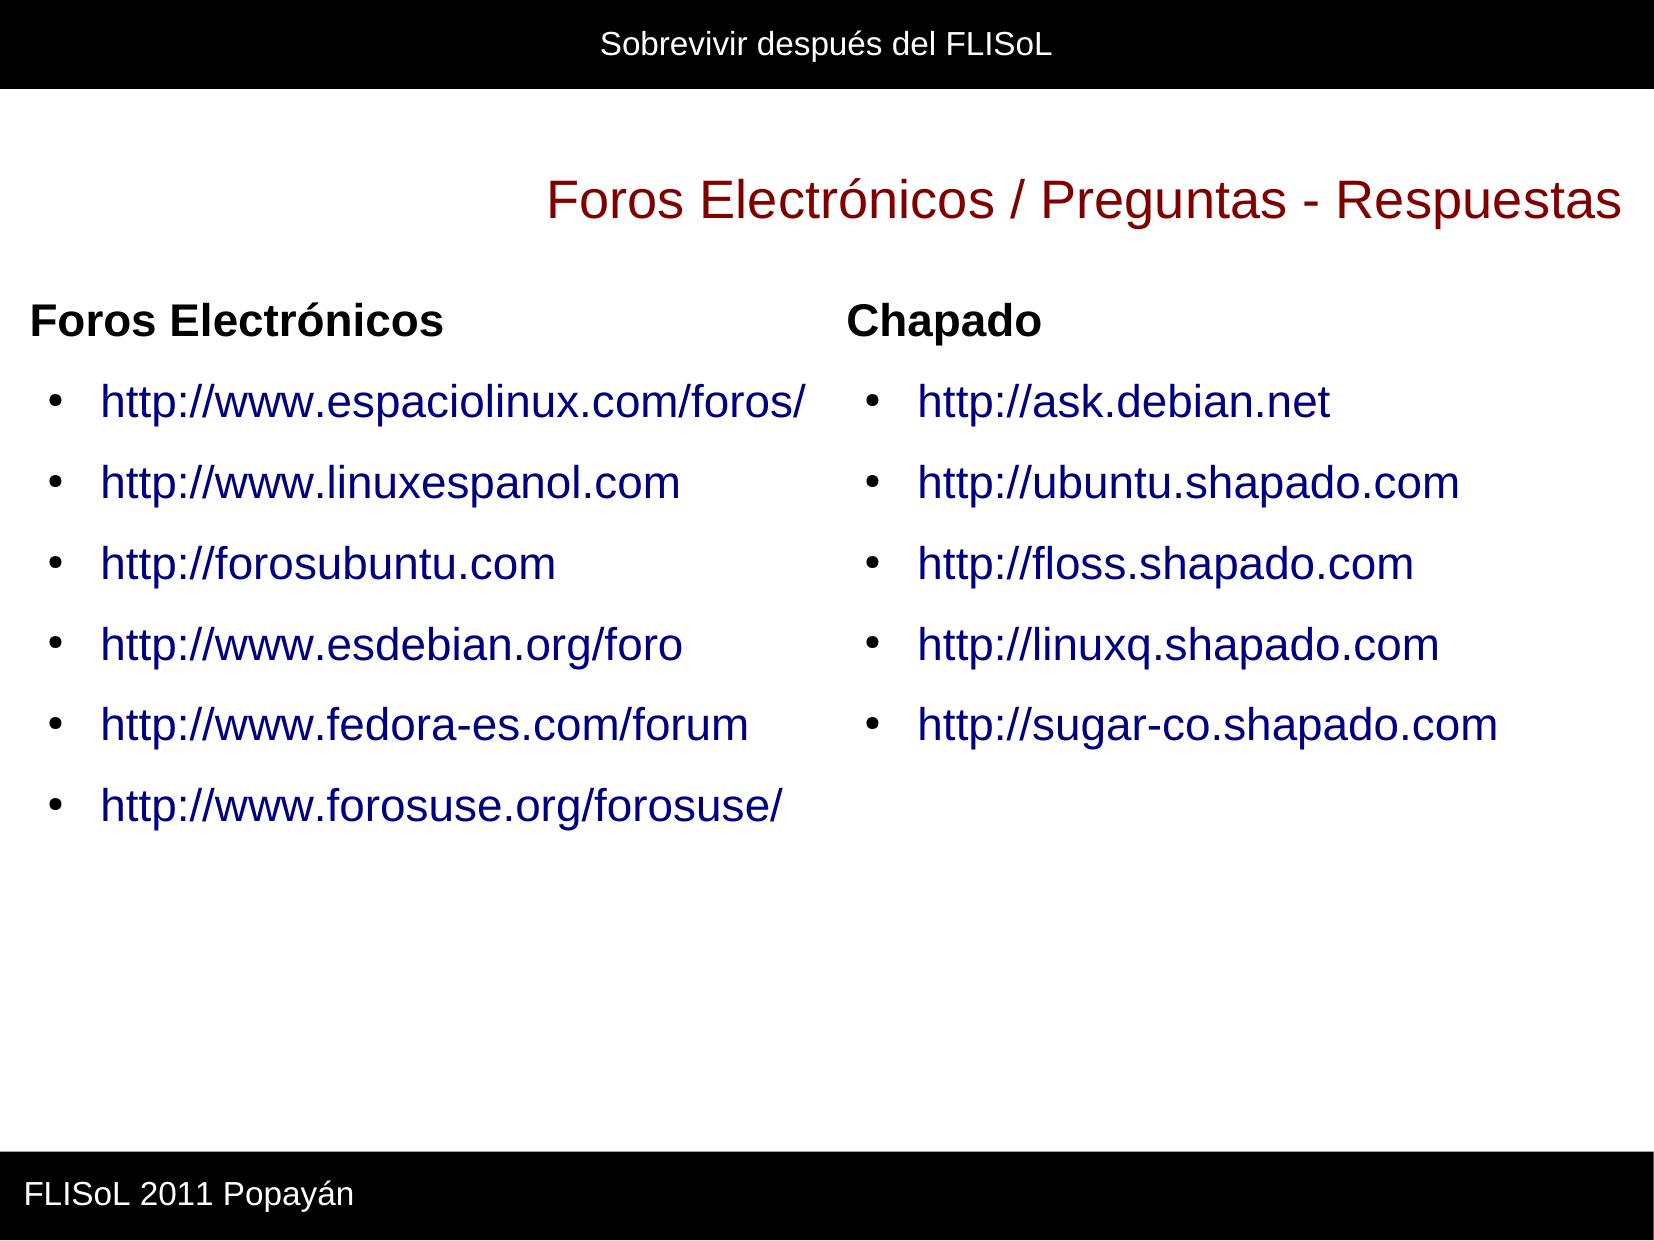

# Foros Electrónicos / Preguntas - Respuestas
Foros Electrónicos
http://www.espaciolinux.com/foros/
http://www.linuxespanol.com
http://forosubuntu.com
http://www.esdebian.org/foro
http://www.fedora-es.com/forum
http://www.forosuse.org/forosuse/
Chapado
http://ask.debian.net
http://ubuntu.shapado.com
http://floss.shapado.com
http://linuxq.shapado.com
http://sugar-co.shapado.com